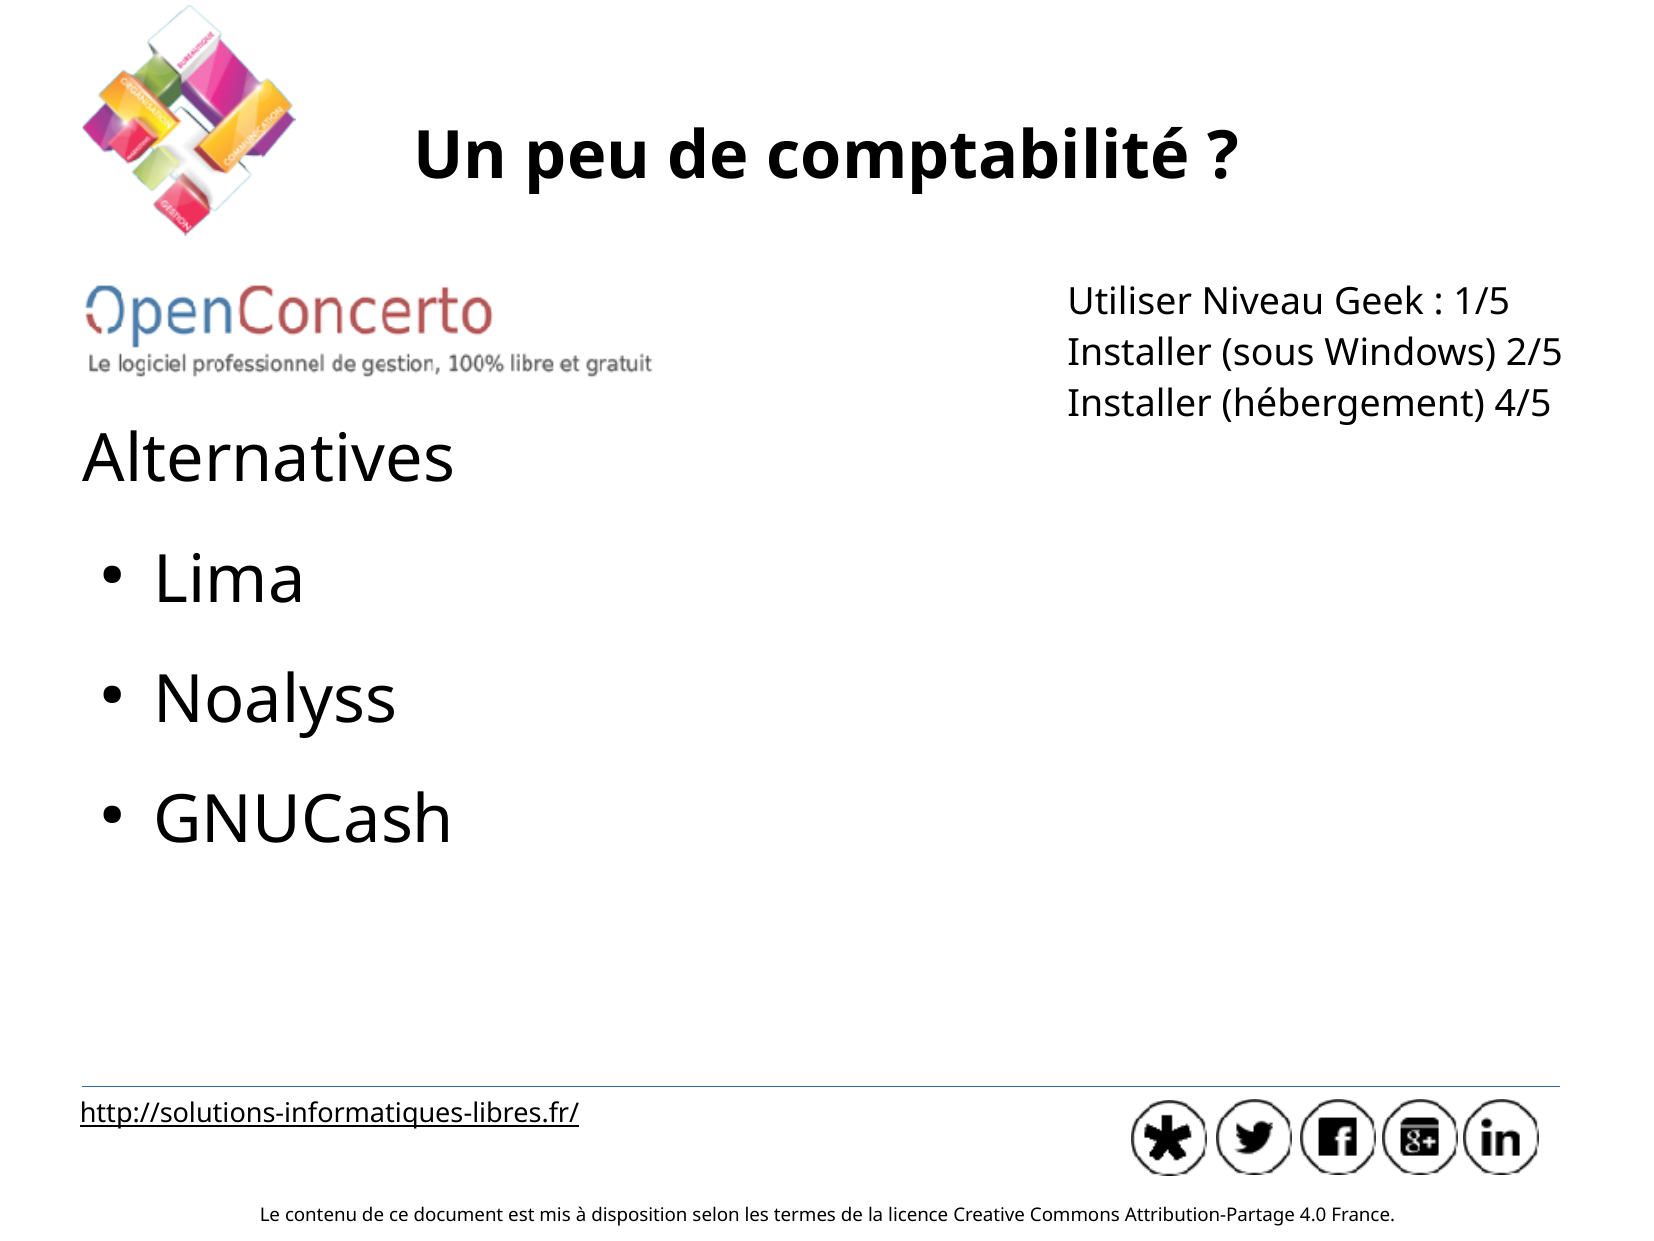

# Un peu de comptabilité ?
Utiliser Niveau Geek : 1/5
Installer (sous Windows) 2/5
Installer (hébergement) 4/5
Alternatives
Lima
Noalyss
GNUCash